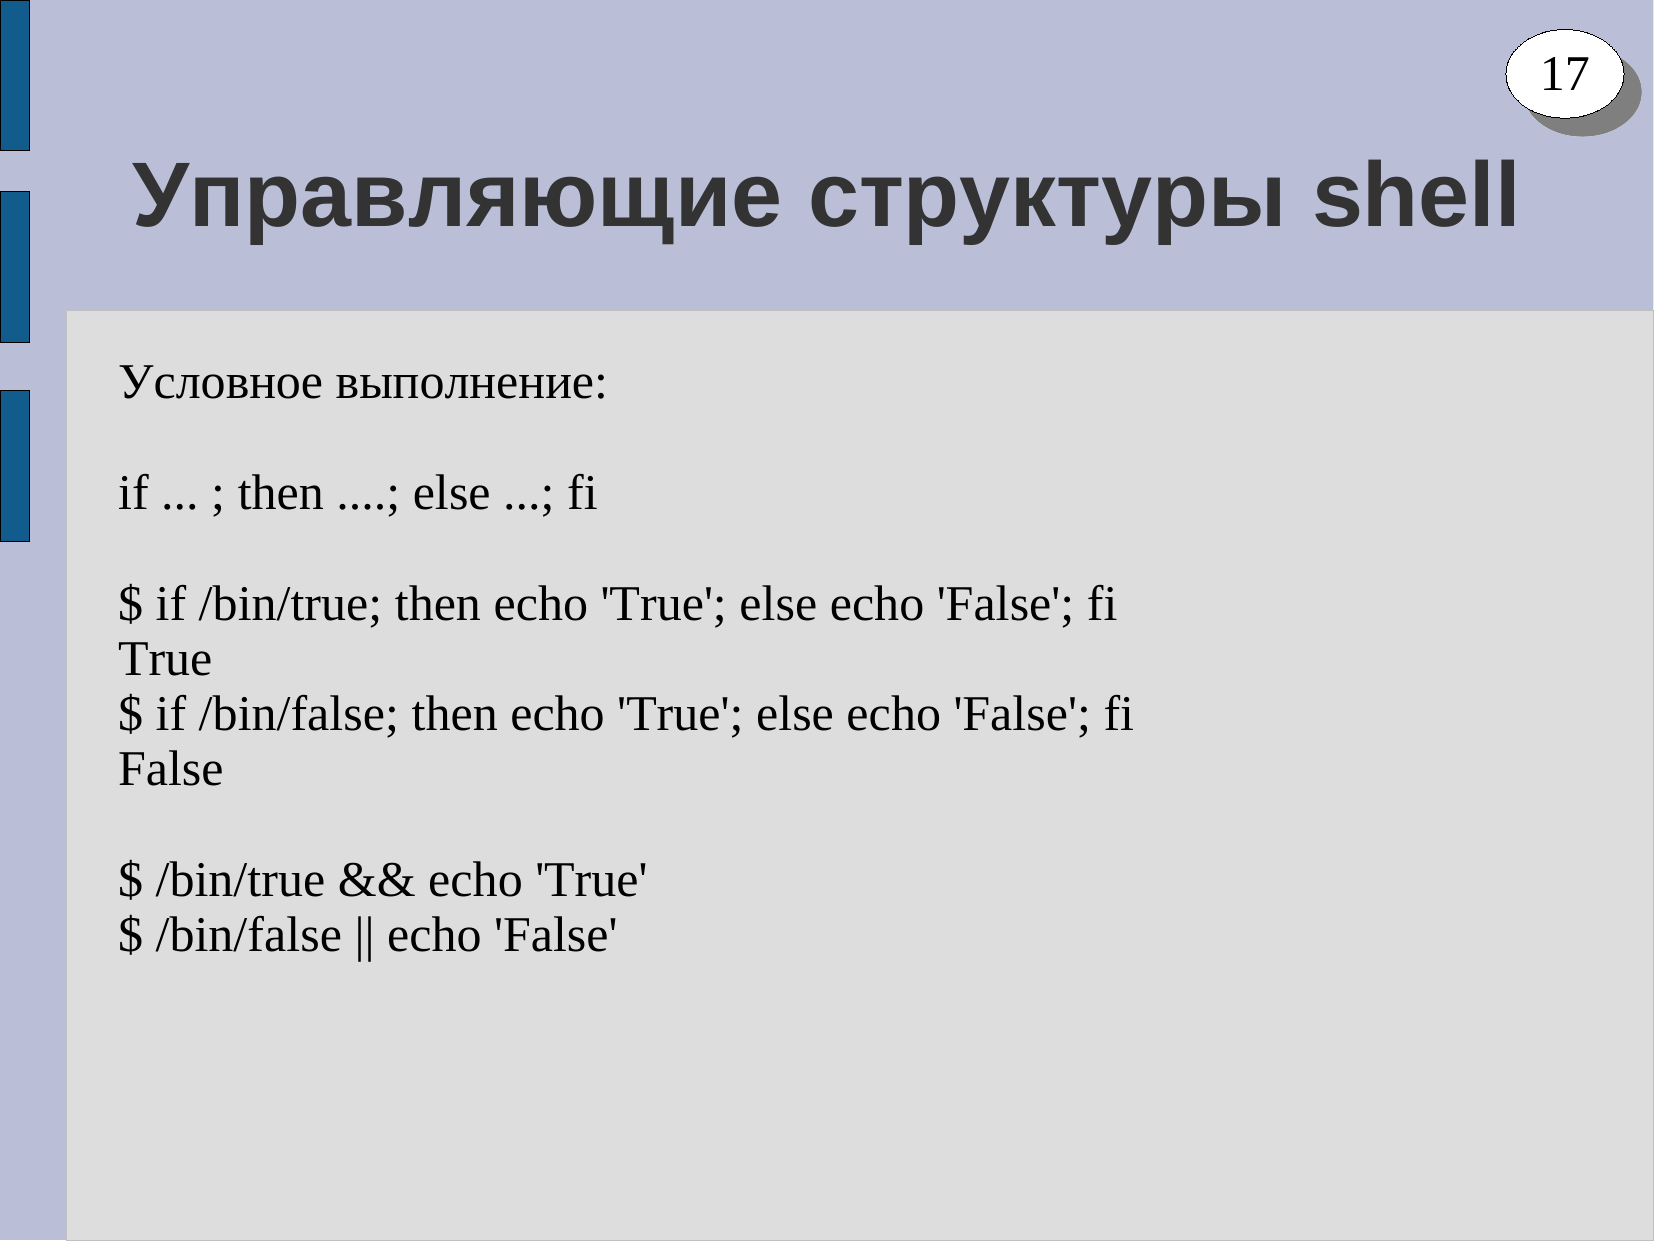

17
# Управляющие структуры shell
Условное выполнение:
if ... ; then ....; else ...; fi
$ if /bin/true; then echo 'True'; else echo 'False'; fi
True
$ if /bin/false; then echo 'True'; else echo 'False'; fi
False
$ /bin/true && echo 'True'
$ /bin/false || echo 'False'